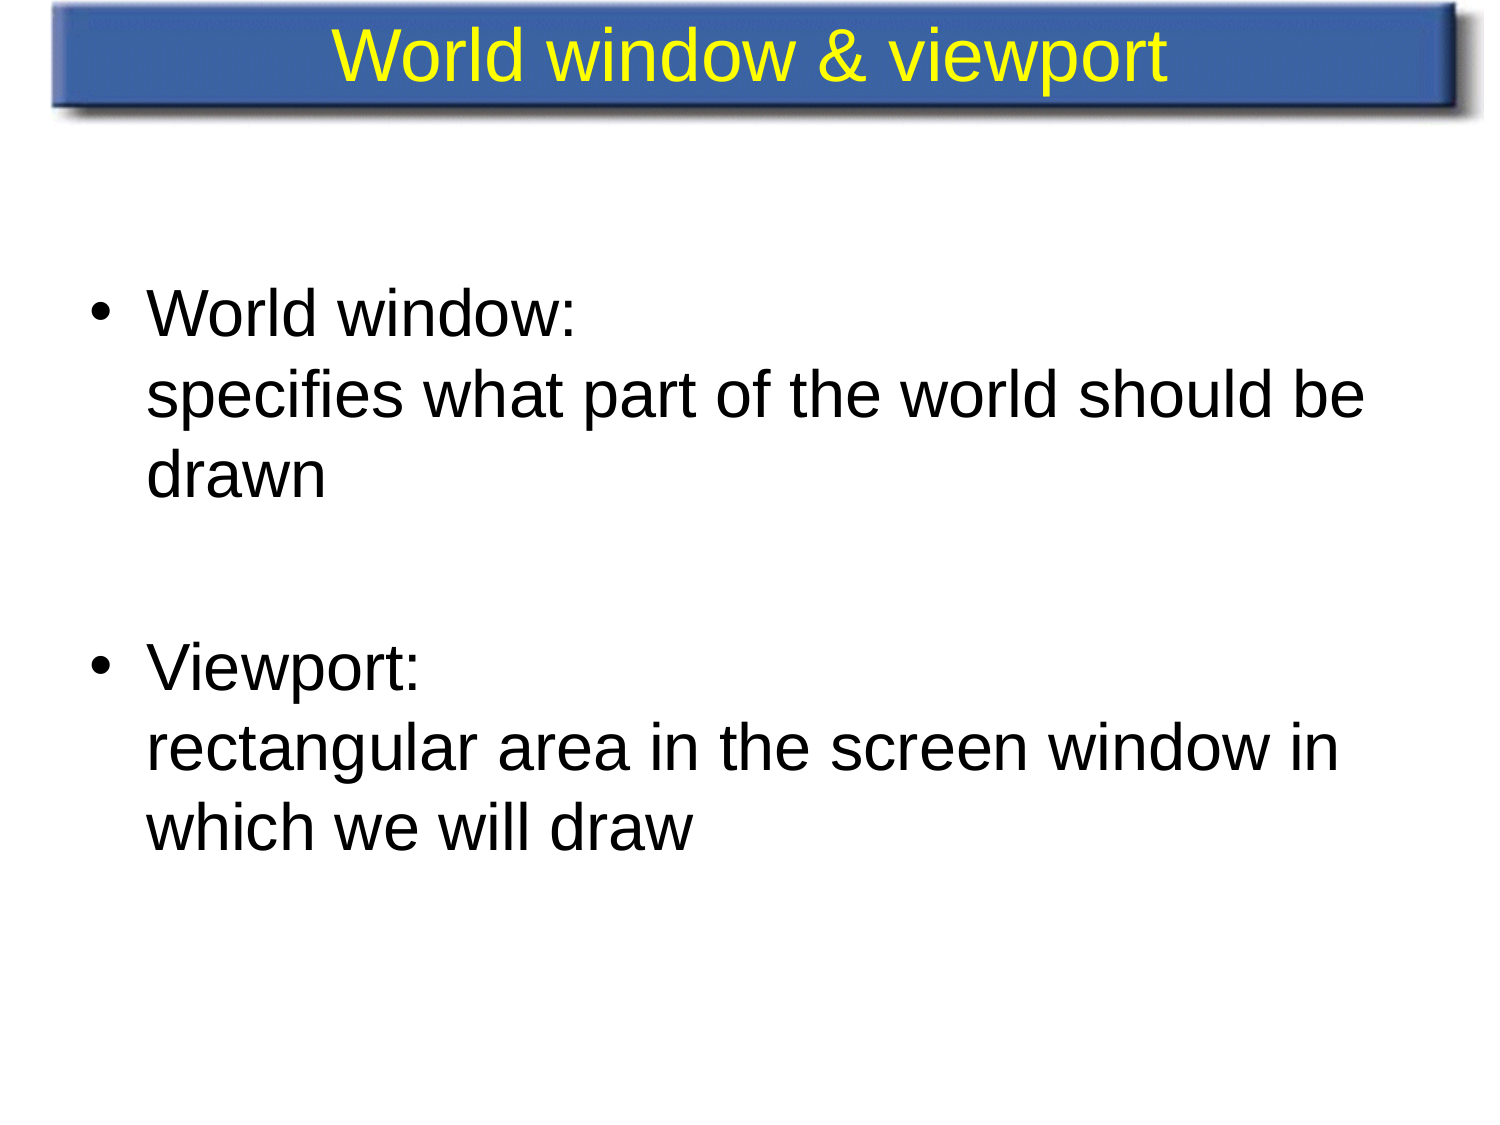

# World window & viewport
World window:
specifies what part of the world should be drawn
Viewport:
rectangular area in the screen window in which we will draw